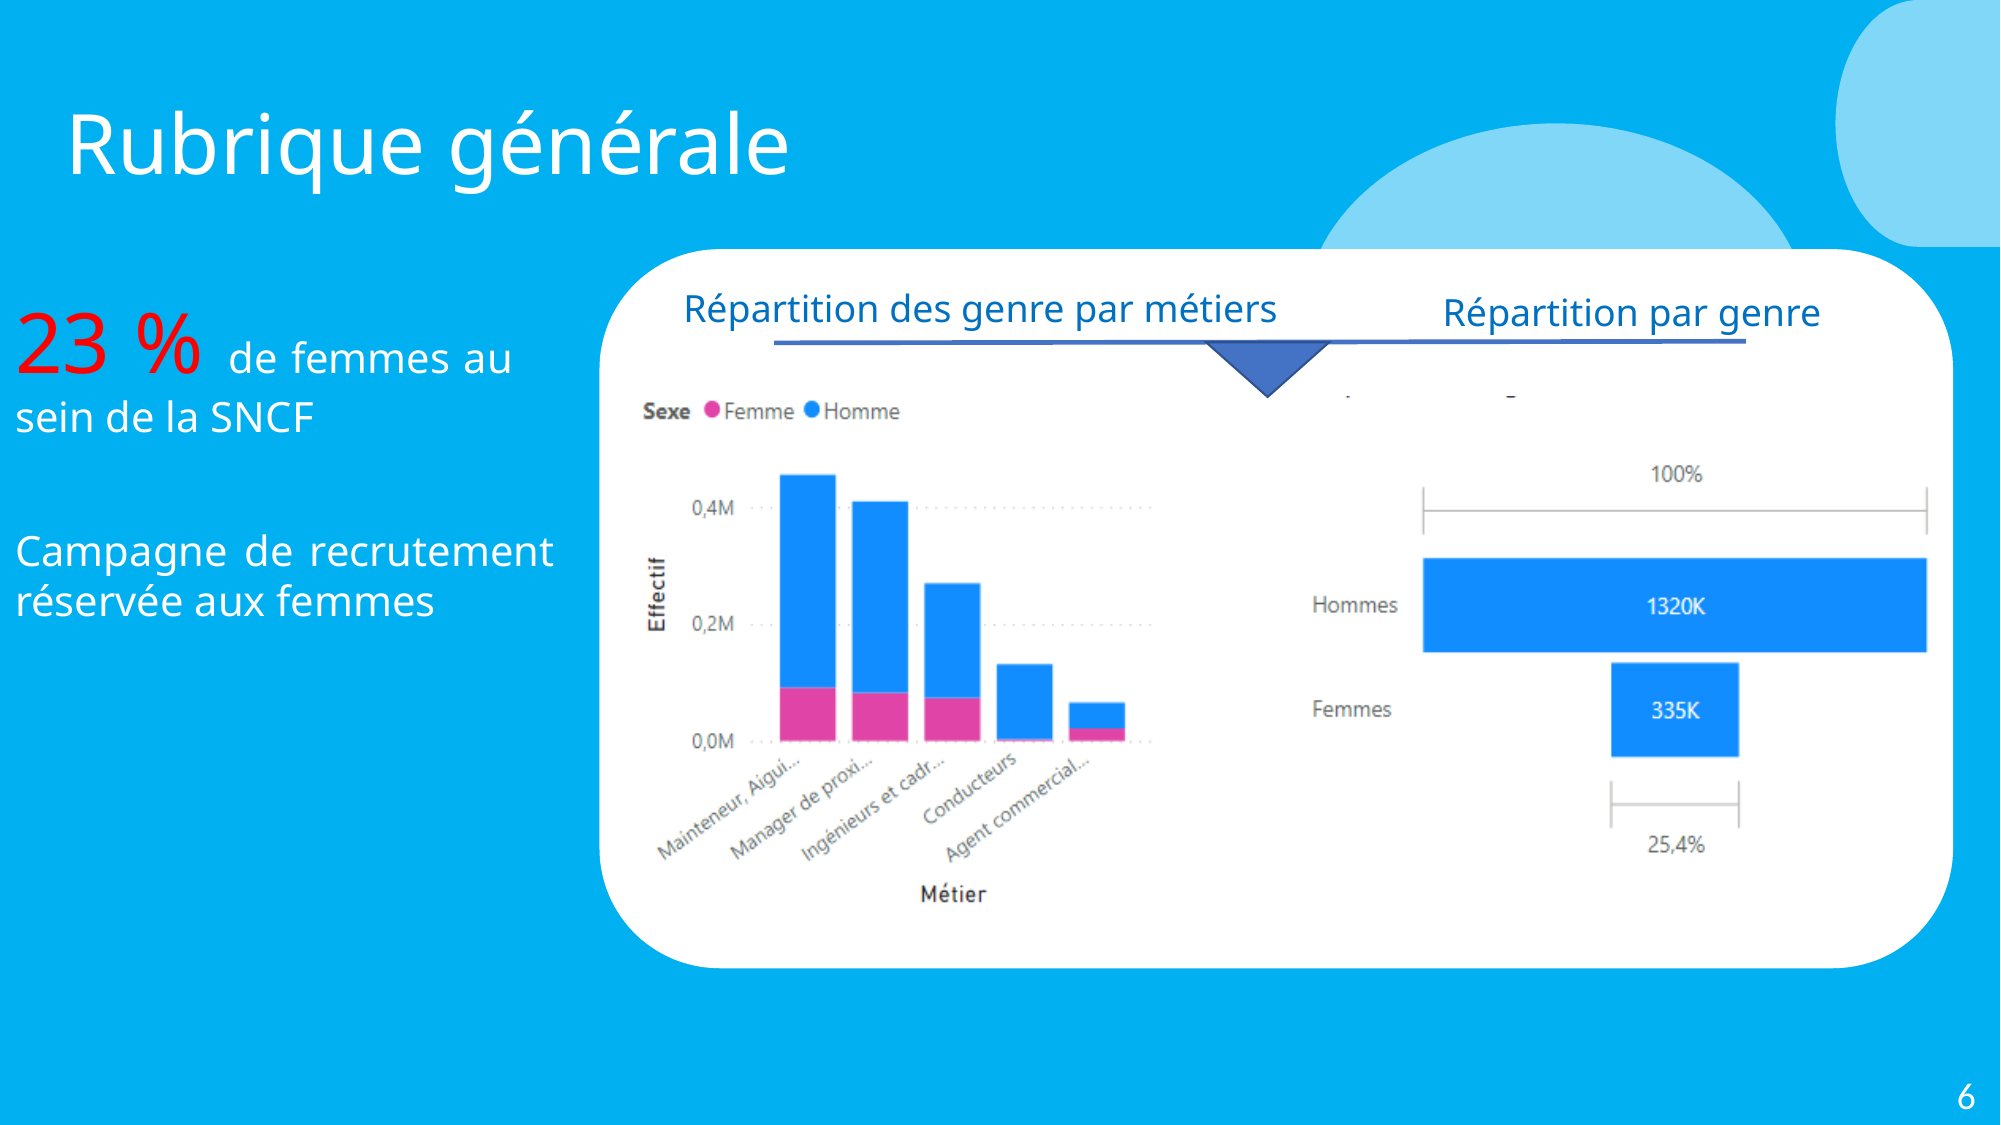

Rubrique générale
Répartition des genre par métiers
Répartition par genre
23 % de femmes au sein de la SNCF
Campagne de recrutement réservée aux femmes
6